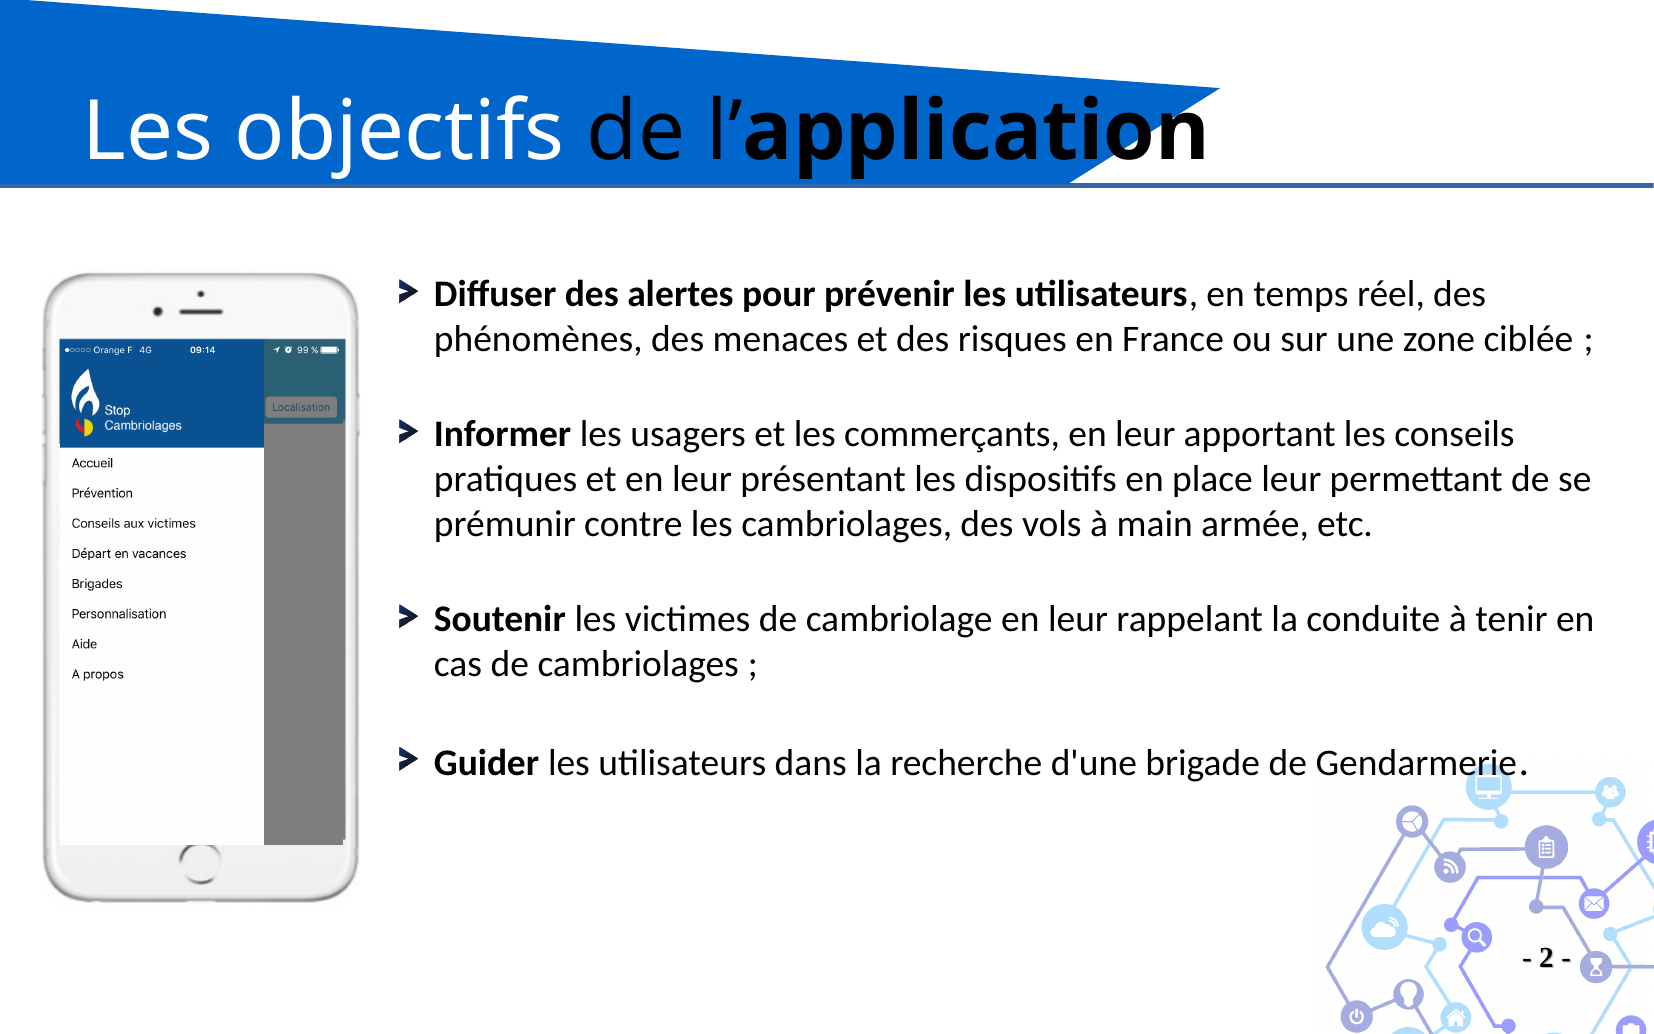

# Les objectifs de l’application
Diffuser des alertes pour prévenir les utilisateurs, en temps réel, des phénomènes, des menaces et des risques en France ou sur une zone ciblée ;
Informer les usagers et les commerçants, en leur apportant les conseils pratiques et en leur présentant les dispositifs en place leur permettant de se prémunir contre les cambriolages, des vols à main armée, etc.
Soutenir les victimes de cambriolage en leur rappelant la conduite à tenir en cas de cambriolages ;
Guider les utilisateurs dans la recherche d'une brigade de Gendarmerie.
2